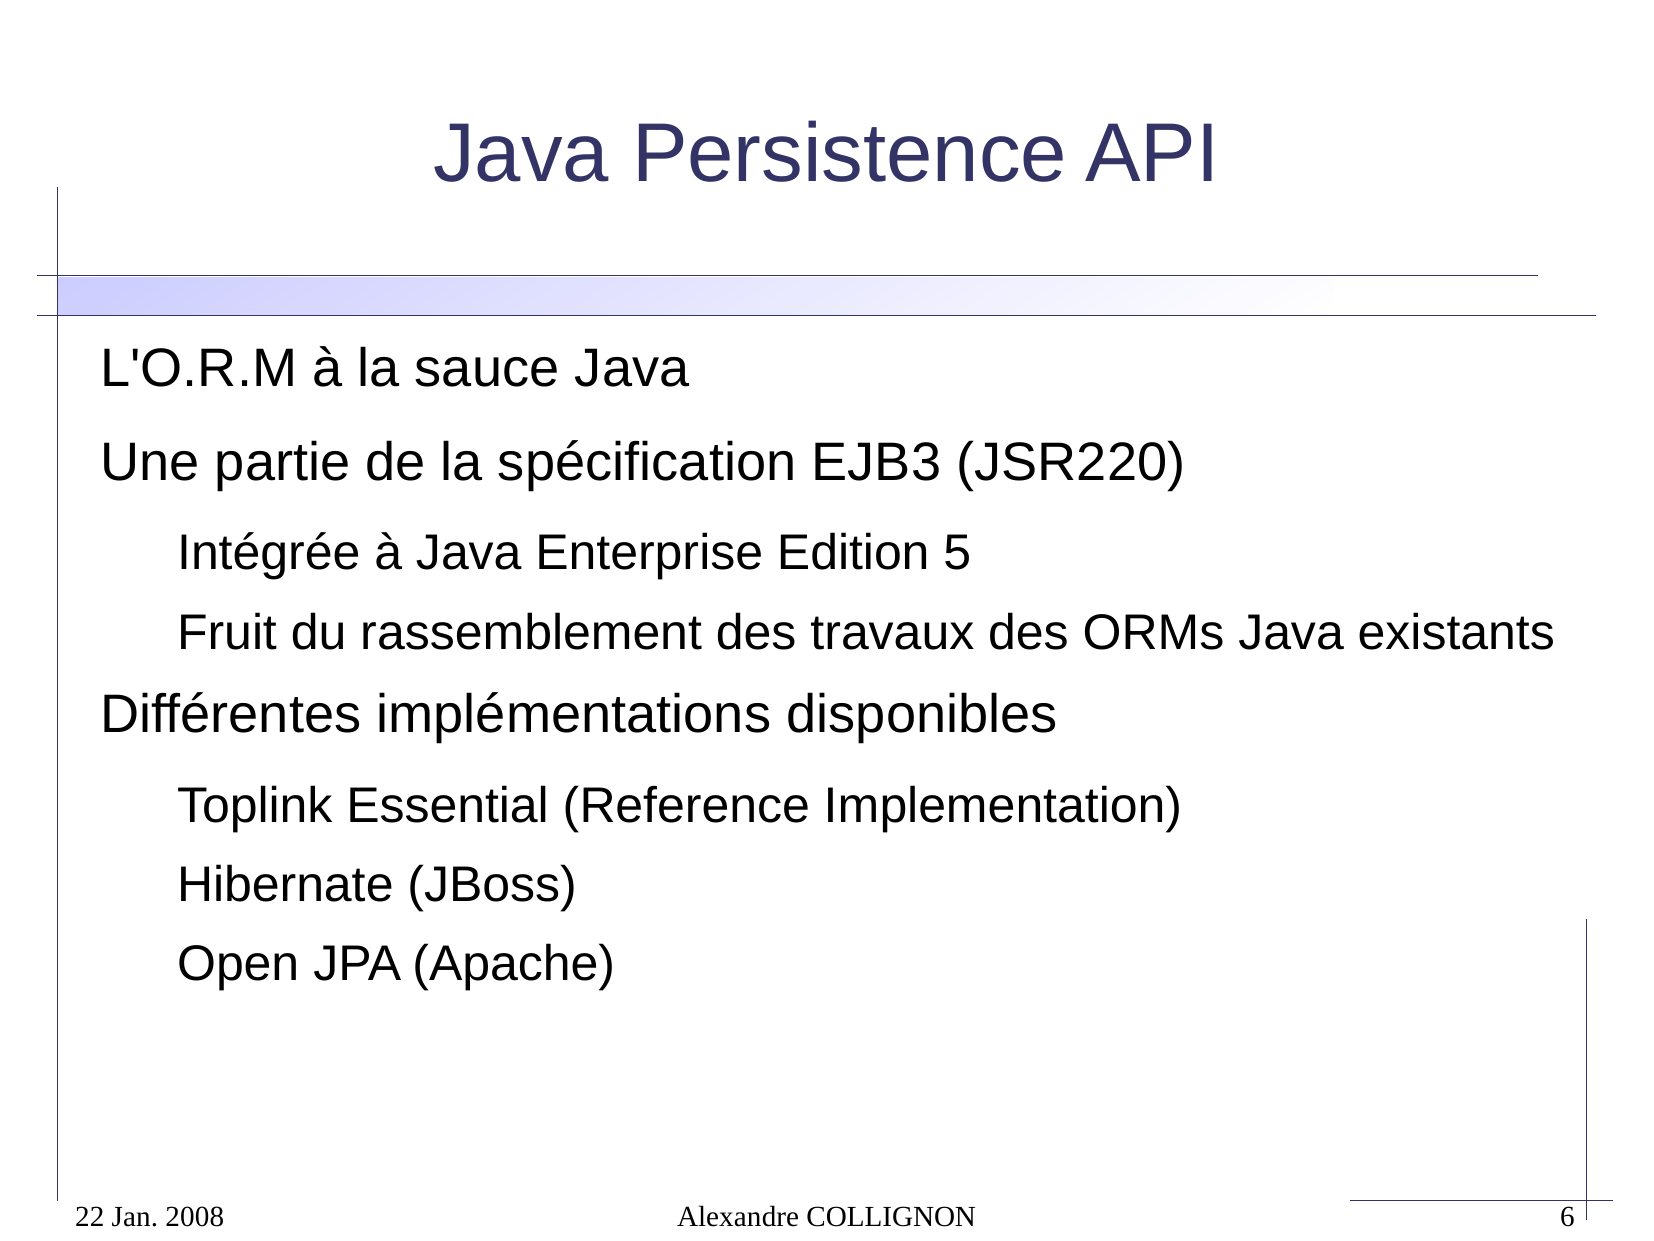

# Java Persistence API
L'O.R.M à la sauce Java
Une partie de la spécification EJB3 (JSR220)
Intégrée à Java Enterprise Edition 5
Fruit du rassemblement des travaux des ORMs Java existants
Différentes implémentations disponibles
Toplink Essential (Reference Implementation)
Hibernate (JBoss)
Open JPA (Apache)
22 Jan. 2008
Alexandre COLLIGNON
6